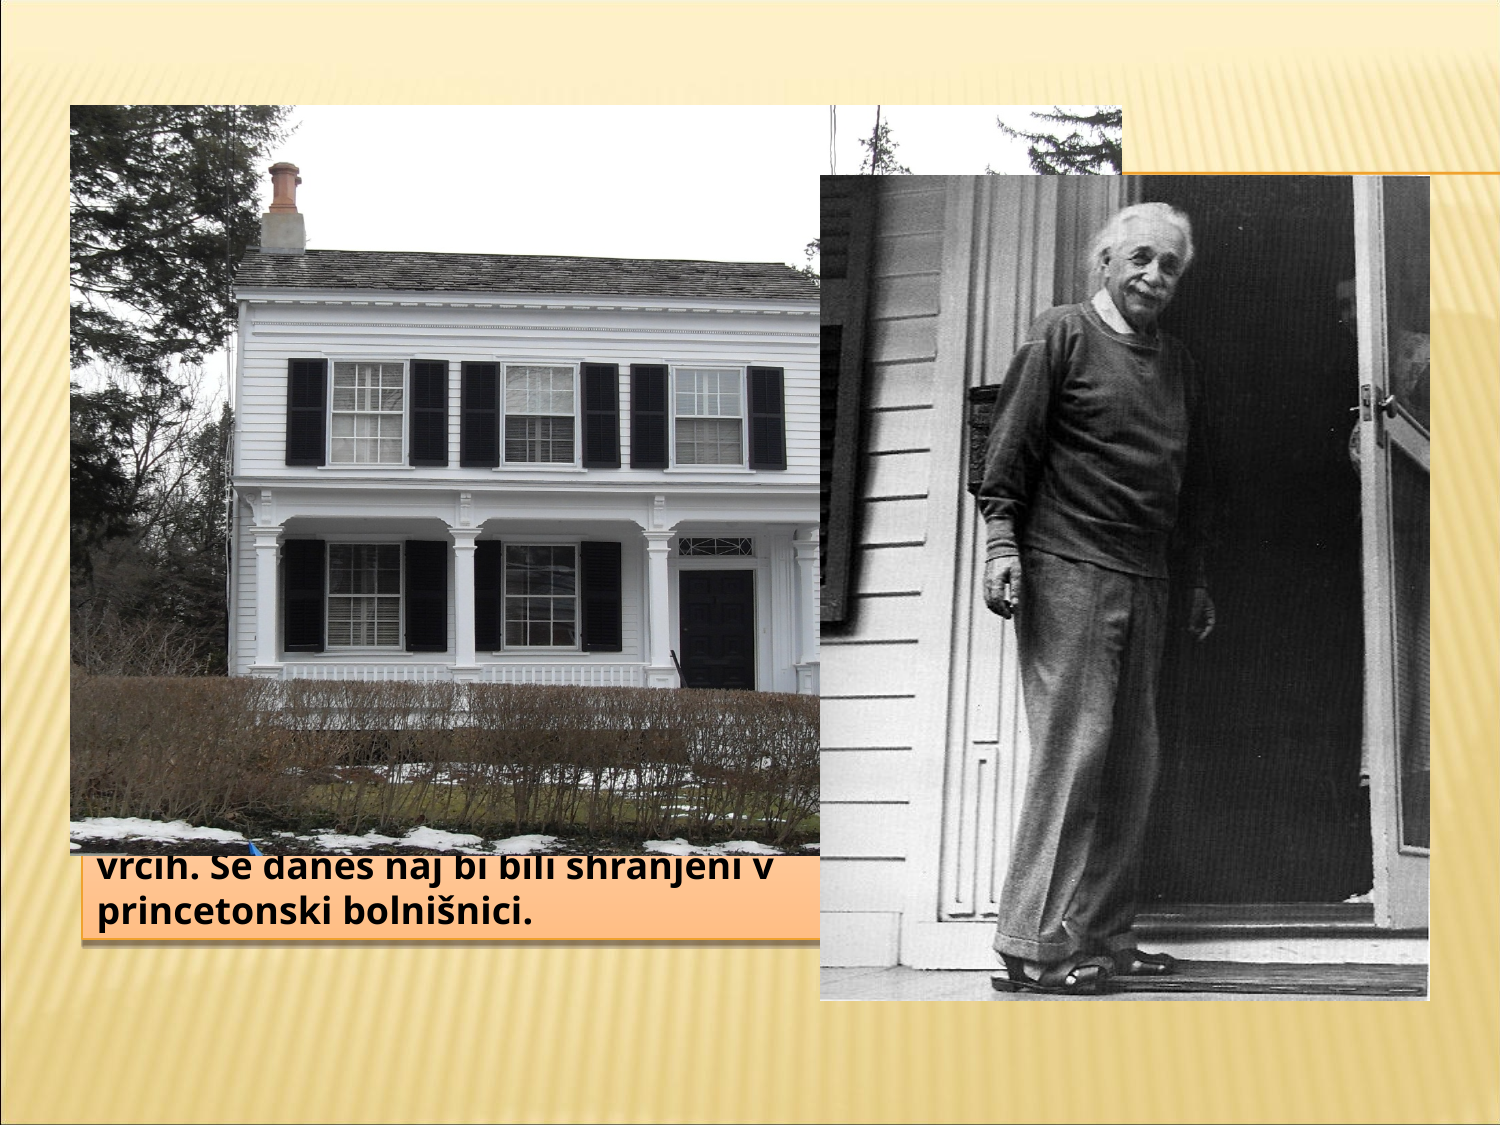

# smrt
Albert Einstein je umrl 17. aprila 1955 v princetonski bolnišnici.
Po smrti je avtopsijo opravil bolnišnični patolog.
Na Einsteinovo željo so njegove možgane ohranili za raziskovanje. Možgani so bili spravljeni pri patologu, ki jih je razrezal na 240 kosov in jih hranil v alkoholu v dveh vrčih. Še danes naj bi bili shranjeni v princetonski bolnišnici.